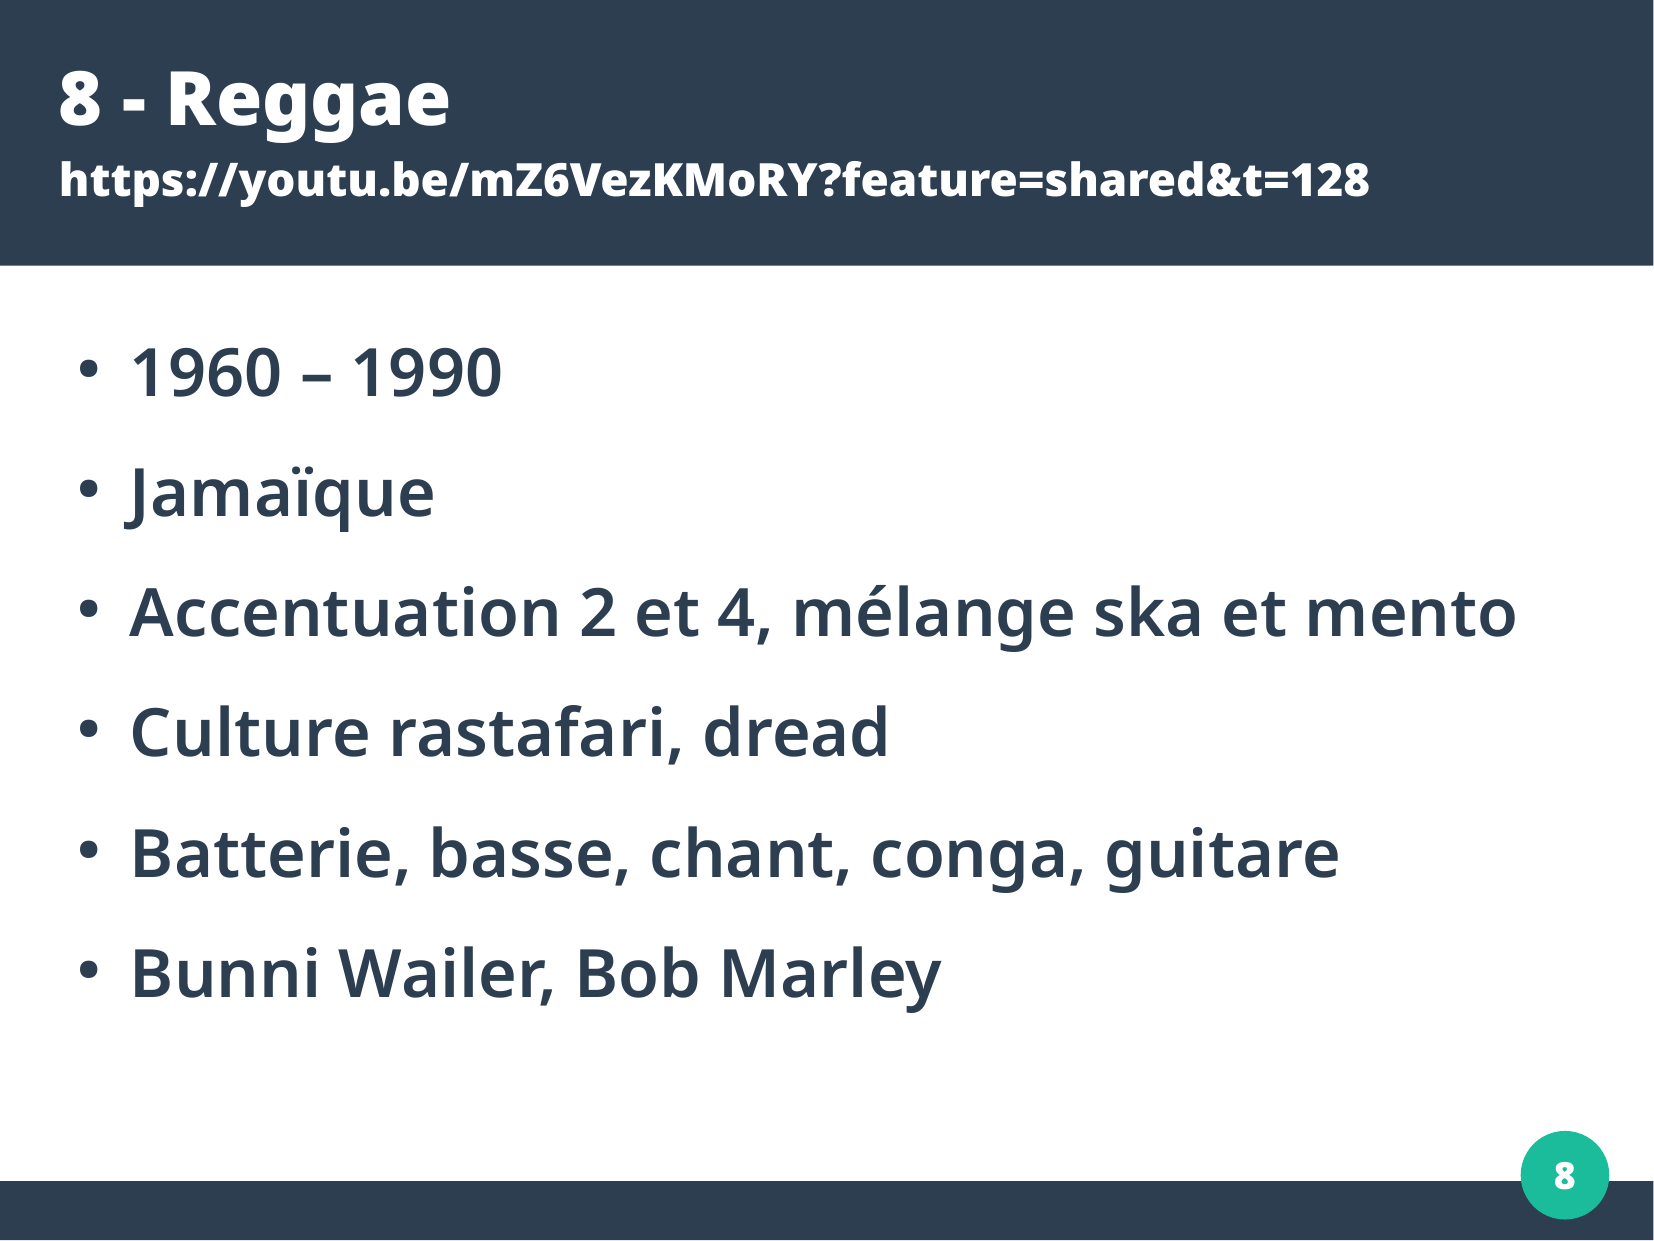

# 8 - Reggae https://youtu.be/mZ6VezKMoRY?feature=shared&t=128
1960 – 1990
Jamaïque
Accentuation 2 et 4, mélange ska et mento
Culture rastafari, dread
Batterie, basse, chant, conga, guitare
Bunni Wailer, Bob Marley
8